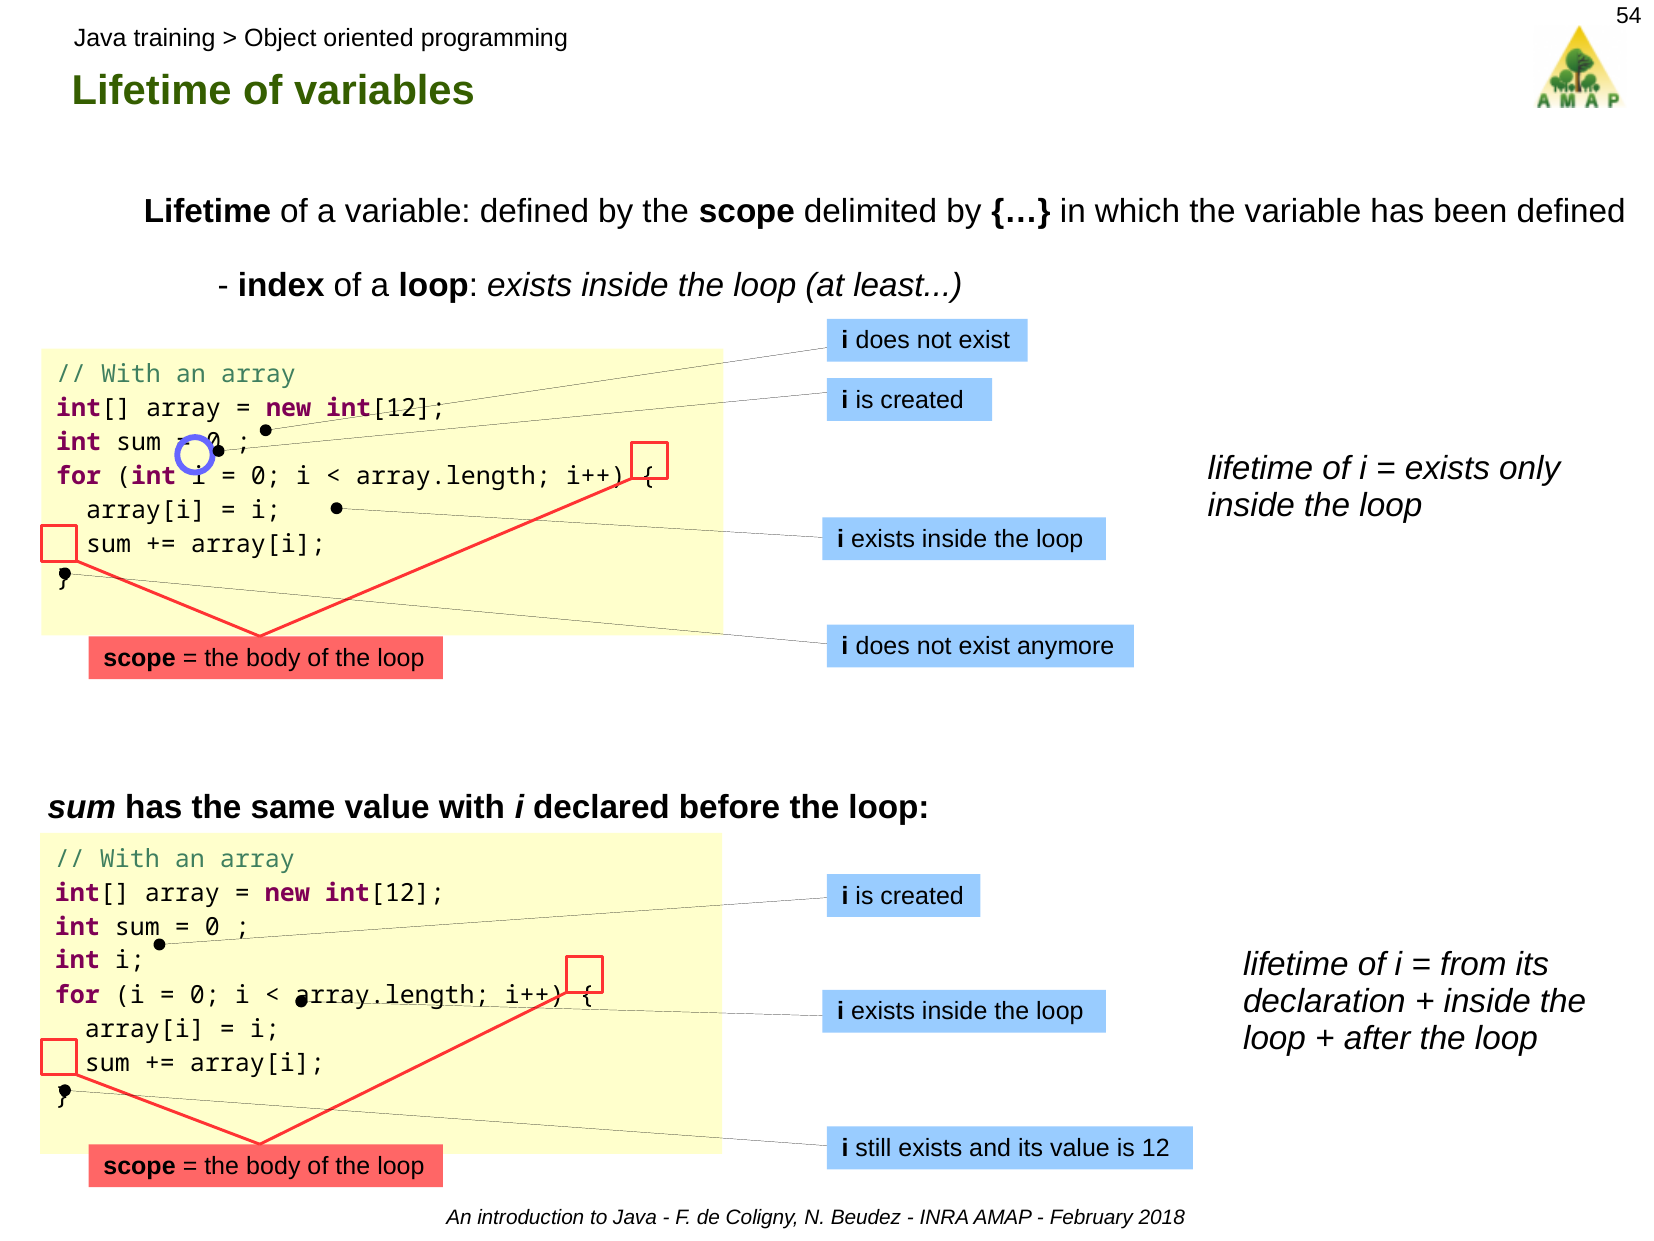

54
Java training > Object oriented programming
Lifetime of variables
Lifetime of a variable: defined by the scope delimited by {…} in which the variable has been defined
	- index of a loop: exists inside the loop (at least...)
i does not exist
// With an array
int[] array = new int[12];
int sum = 0 ;
for (int i = 0; i < array.length; i++) {
 array[i] = i;
 sum += array[i];
}
i is created
lifetime of i = exists only inside the loop
i exists inside the loop
i does not exist anymore
scope = the body of the loop
sum has the same value with i declared before the loop:
// With an array
int[] array = new int[12];
int sum = 0 ;
int i;
for (i = 0; i < array.length; i++) {
 array[i] = i;
 sum += array[i];
}
i is created
lifetime of i = from its declaration + inside the loop + after the loop
i exists inside the loop
i still exists and its value is 12
scope = the body of the loop